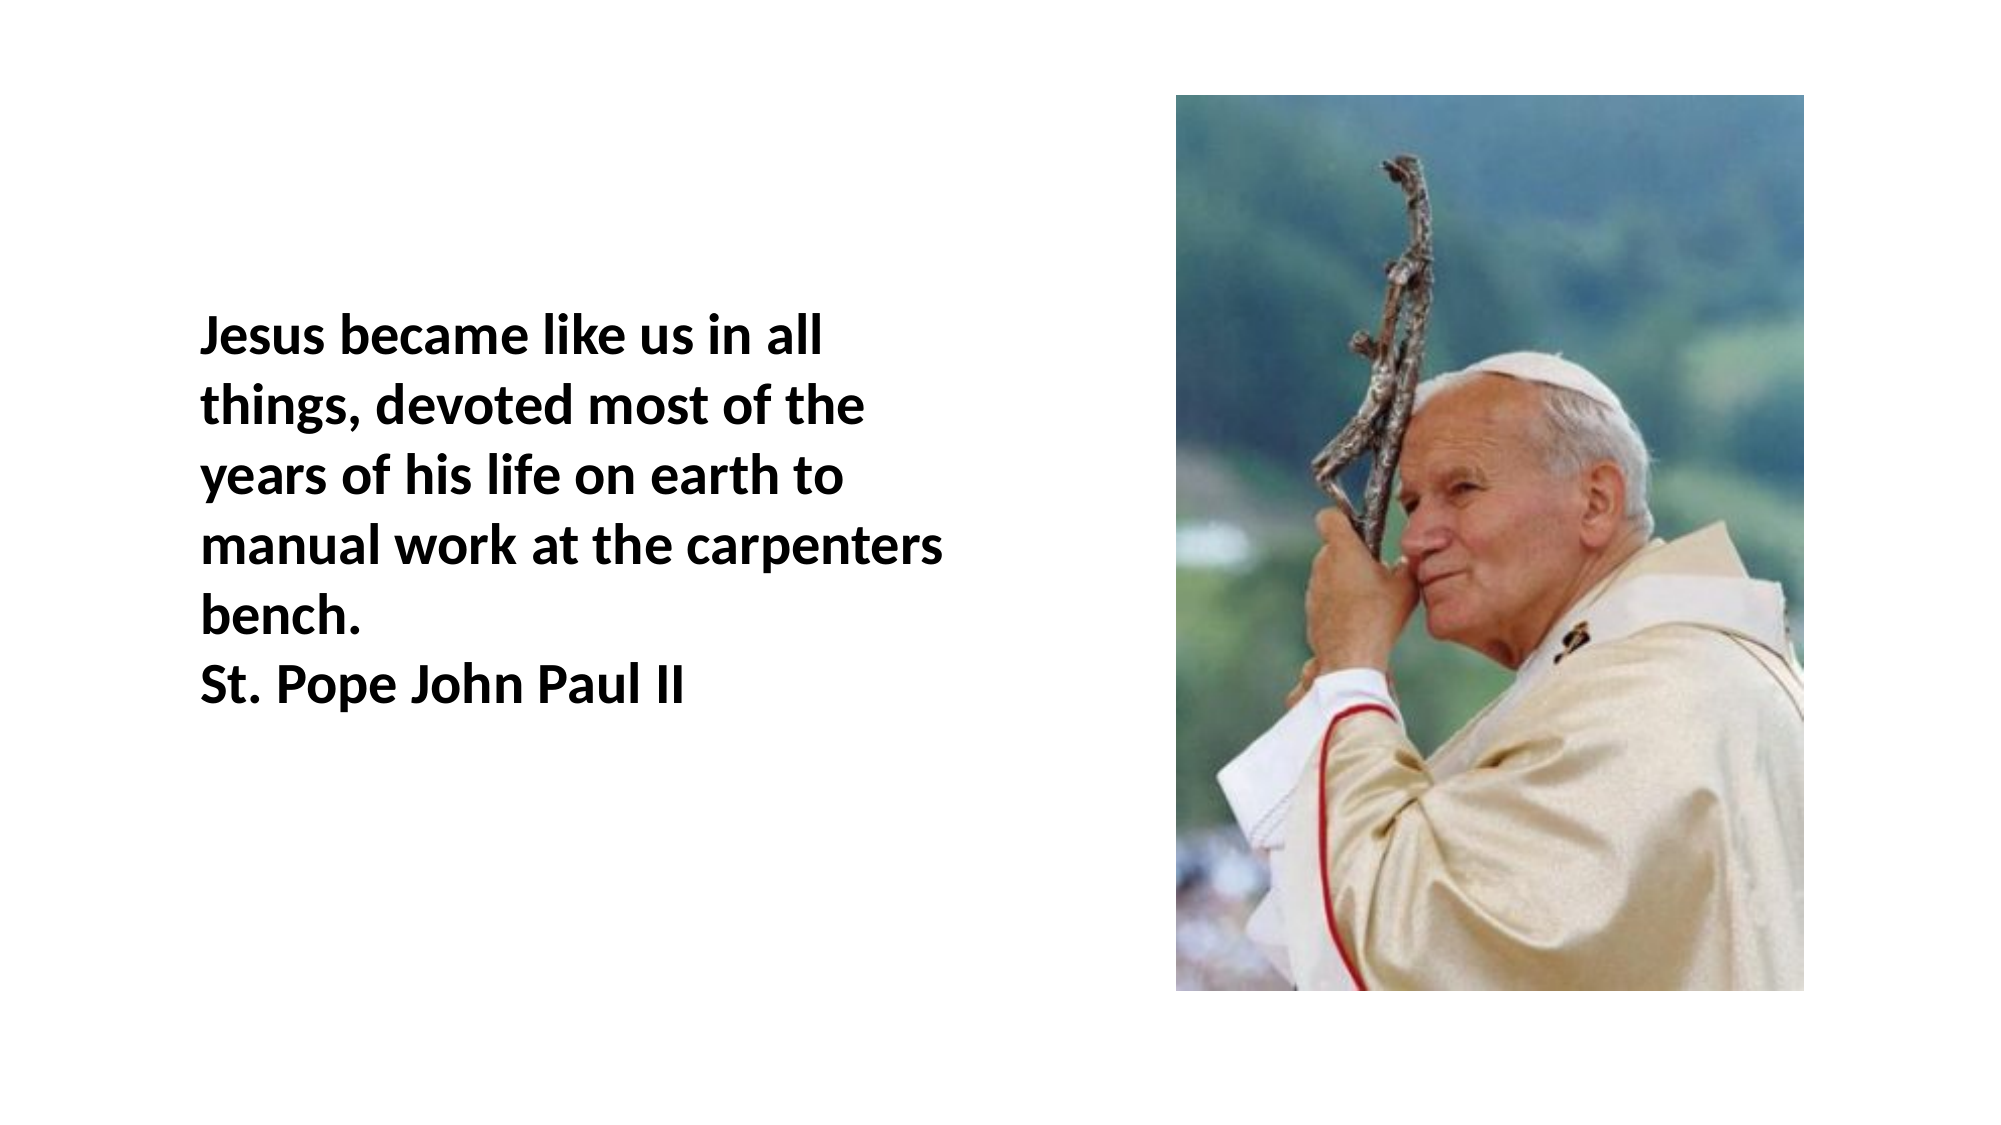

Jesus became like us in all things, devoted most of the years of his life on earth to manual work at the carpenters bench.
St. Pope John Paul II